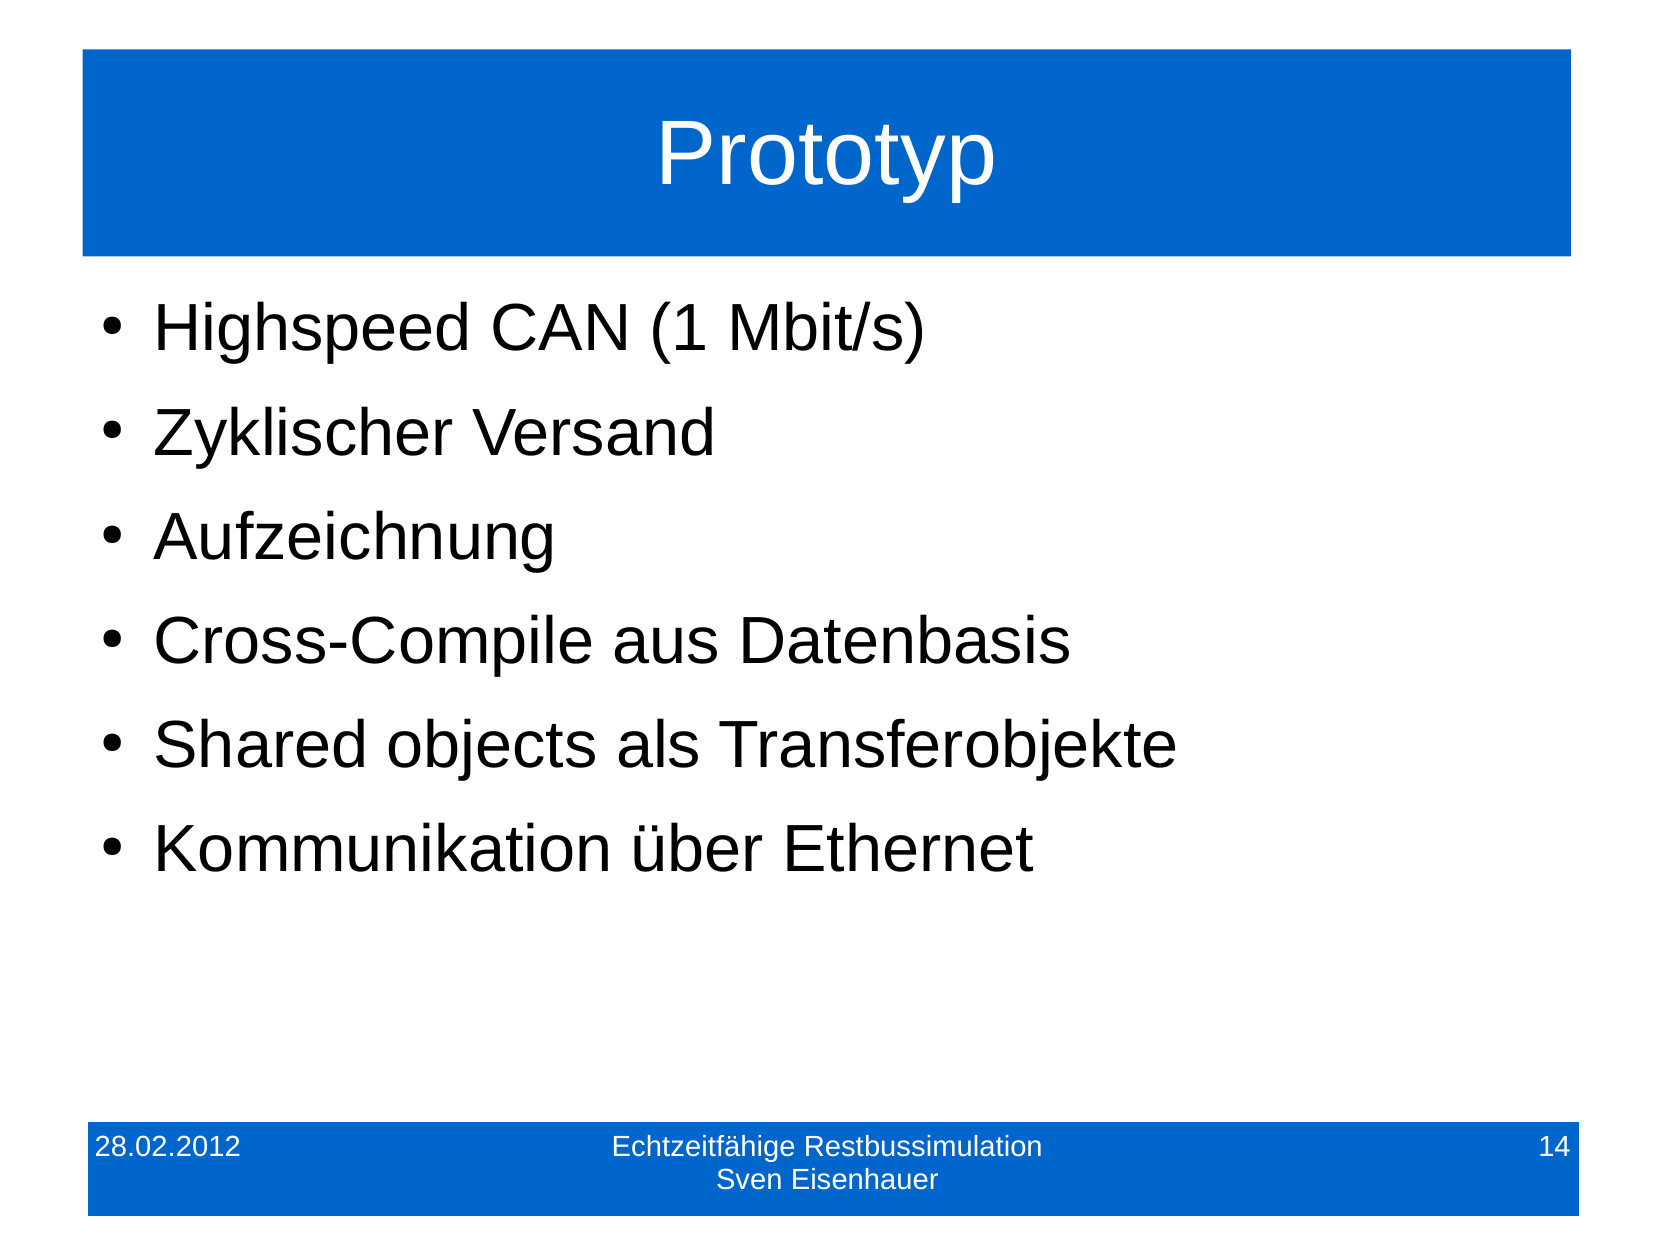

# Prototyp
Highspeed CAN (1 Mbit/s)
Zyklischer Versand
Aufzeichnung
Cross-Compile aus Datenbasis
Shared objects als Transferobjekte
Kommunikation über Ethernet
28.02.2012
Echtzeitfähige Restbussimulation
14